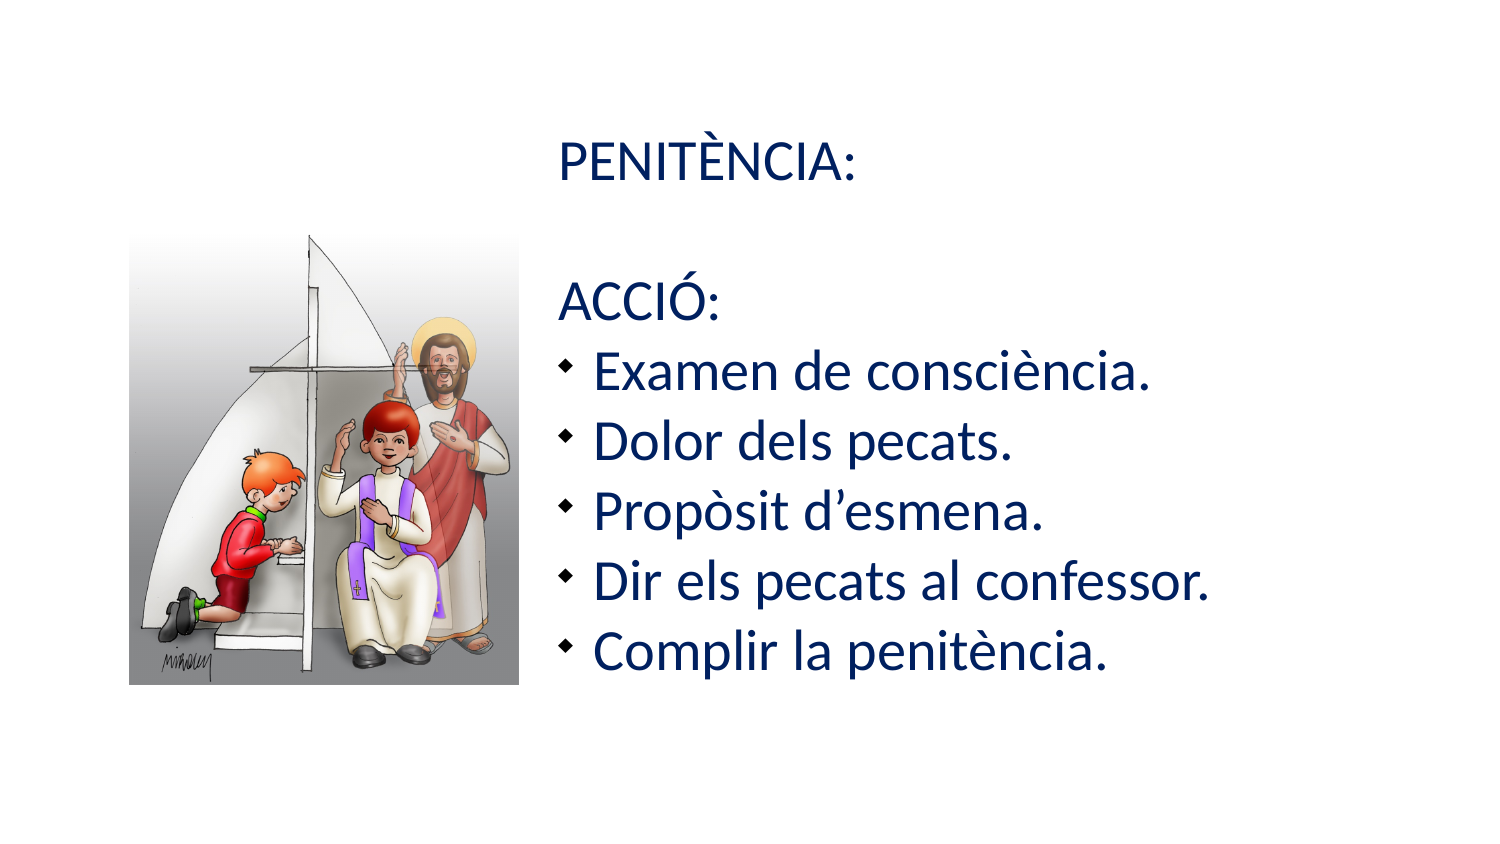

PENITÈNCIA:
ACCIÓ:
Examen de consciència.
Dolor dels pecats.
Propòsit d’esmena.
Dir els pecats al confessor.
Complir la penitència.